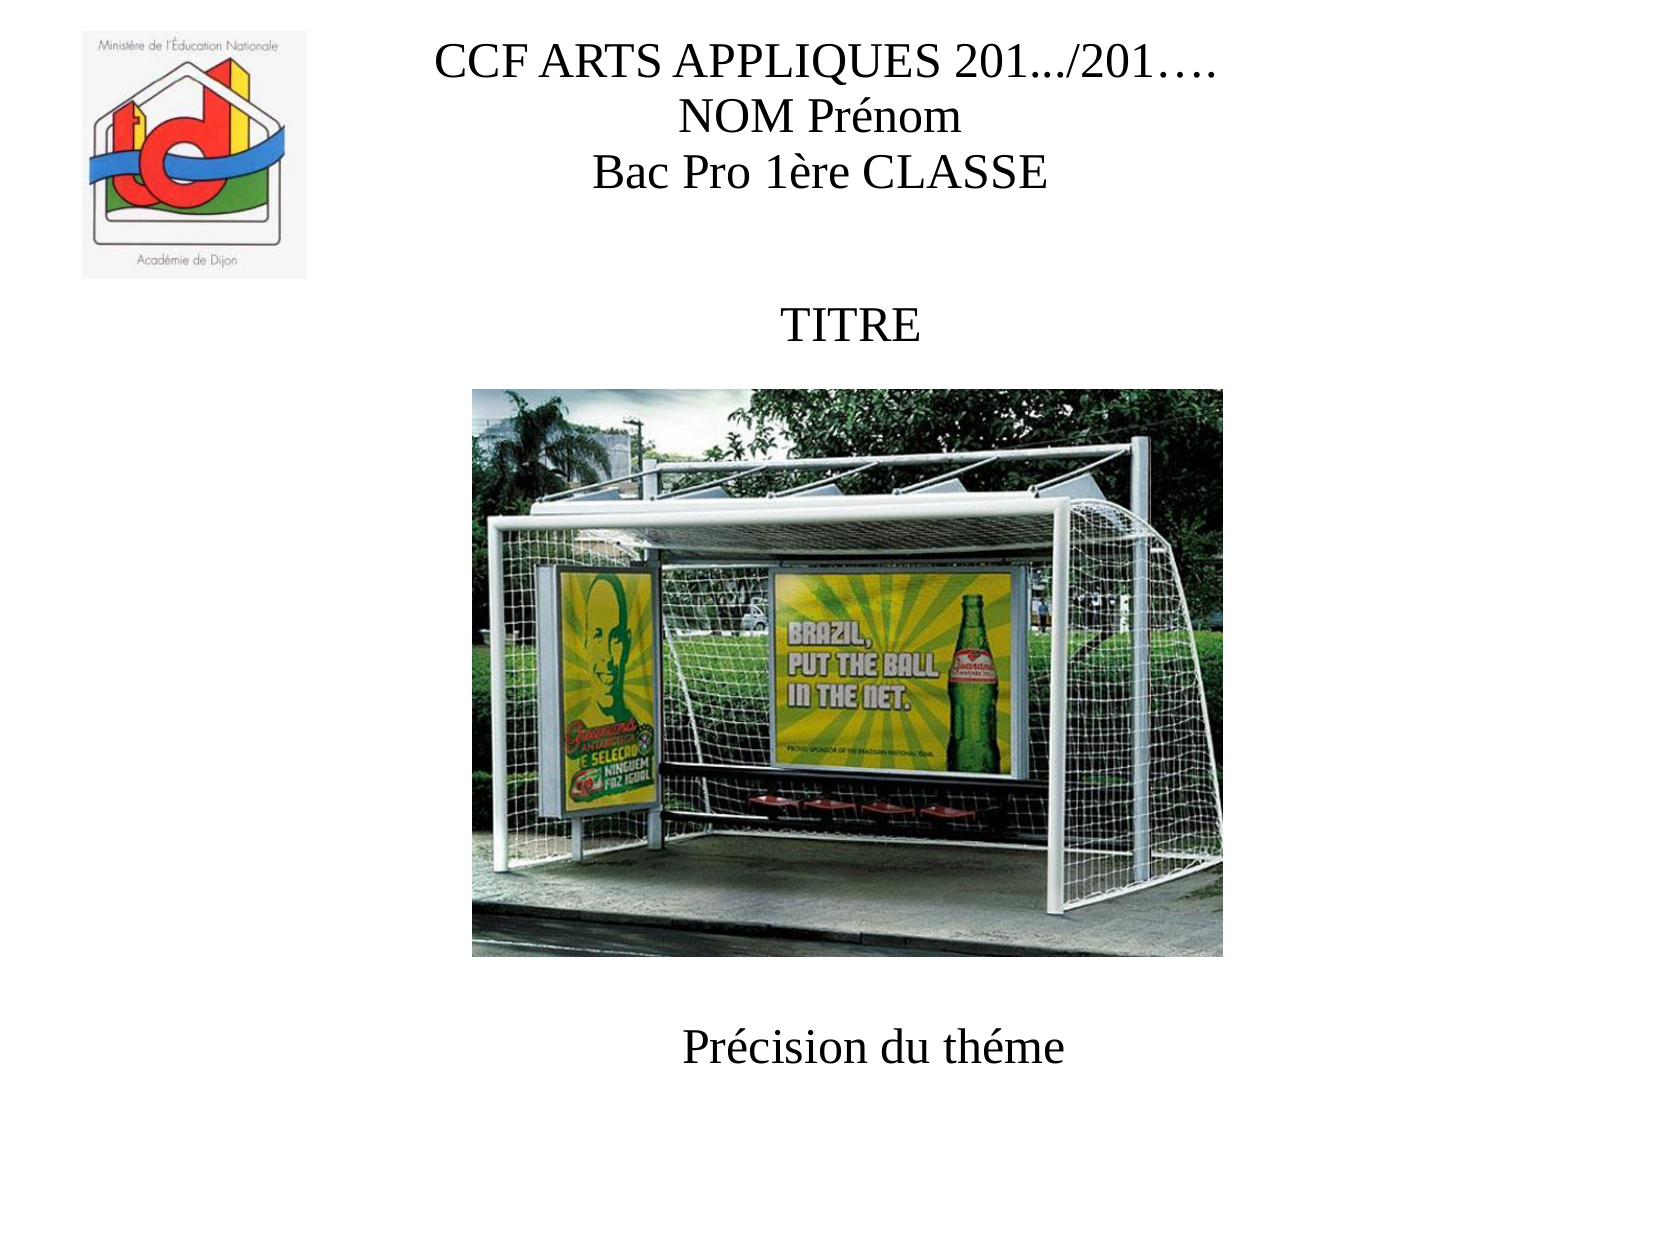

# CCF ARTS APPLIQUES 201.../201…. NOM Prénom Bac Pro 1ère CLASSE
TITRE
Précision du théme